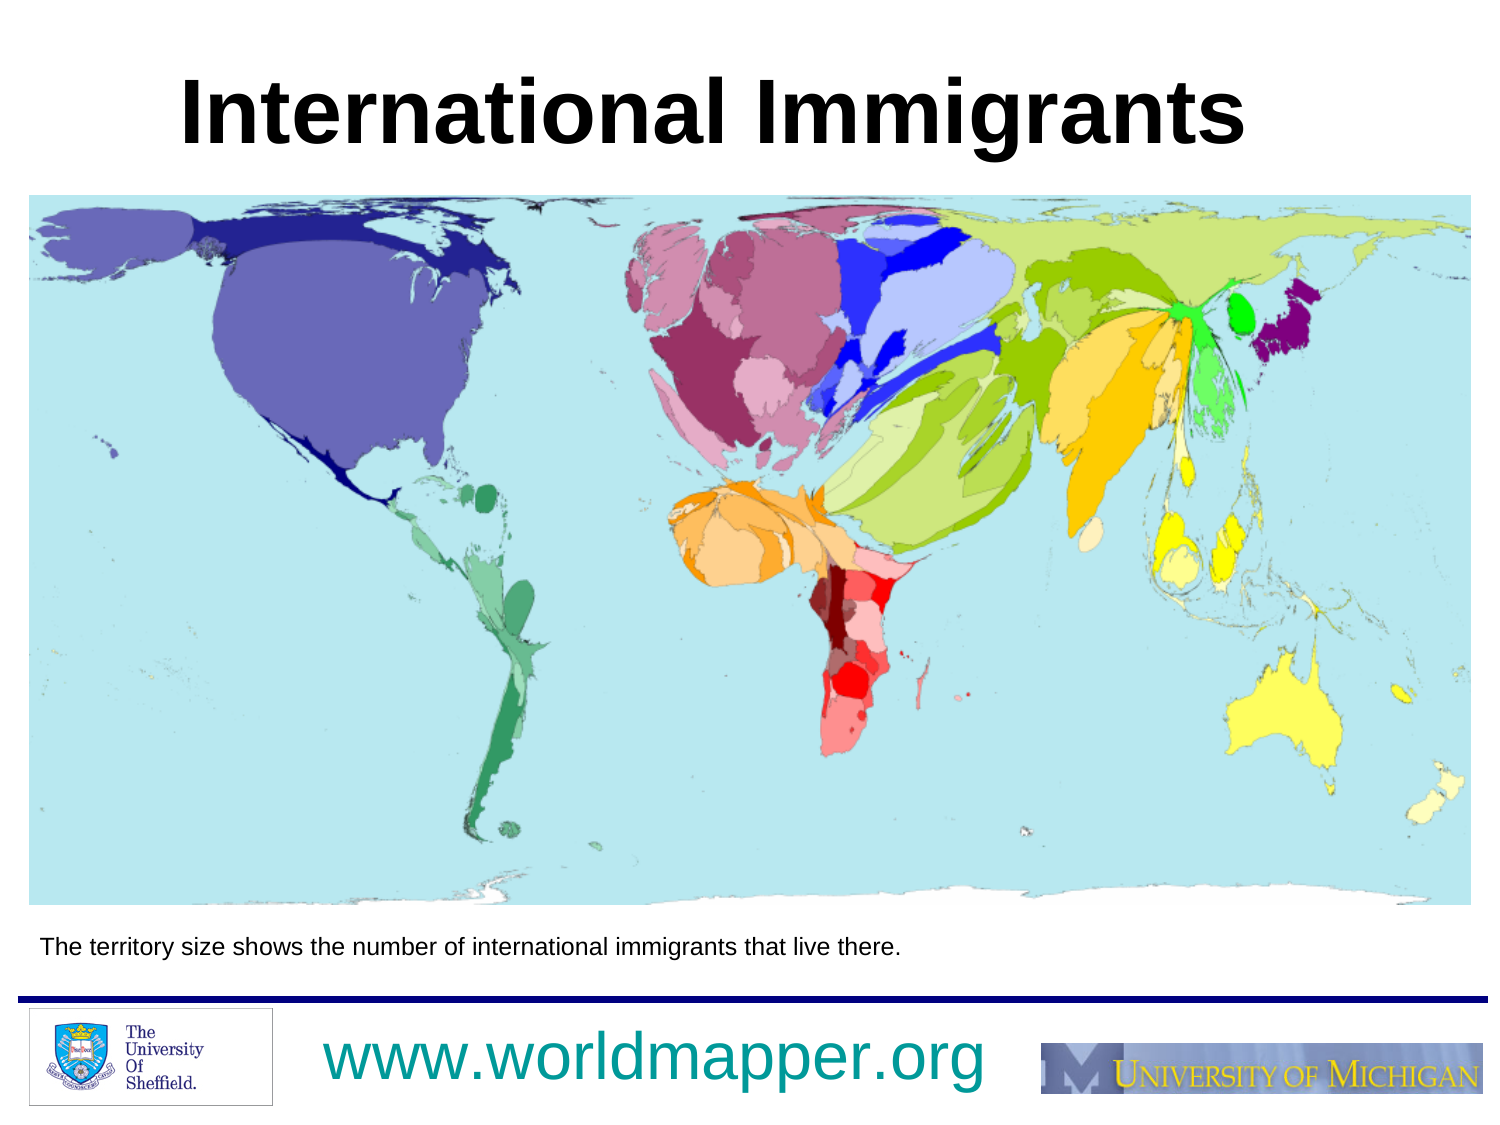

# International Immigrants
The territory size shows the number of international immigrants that live there.